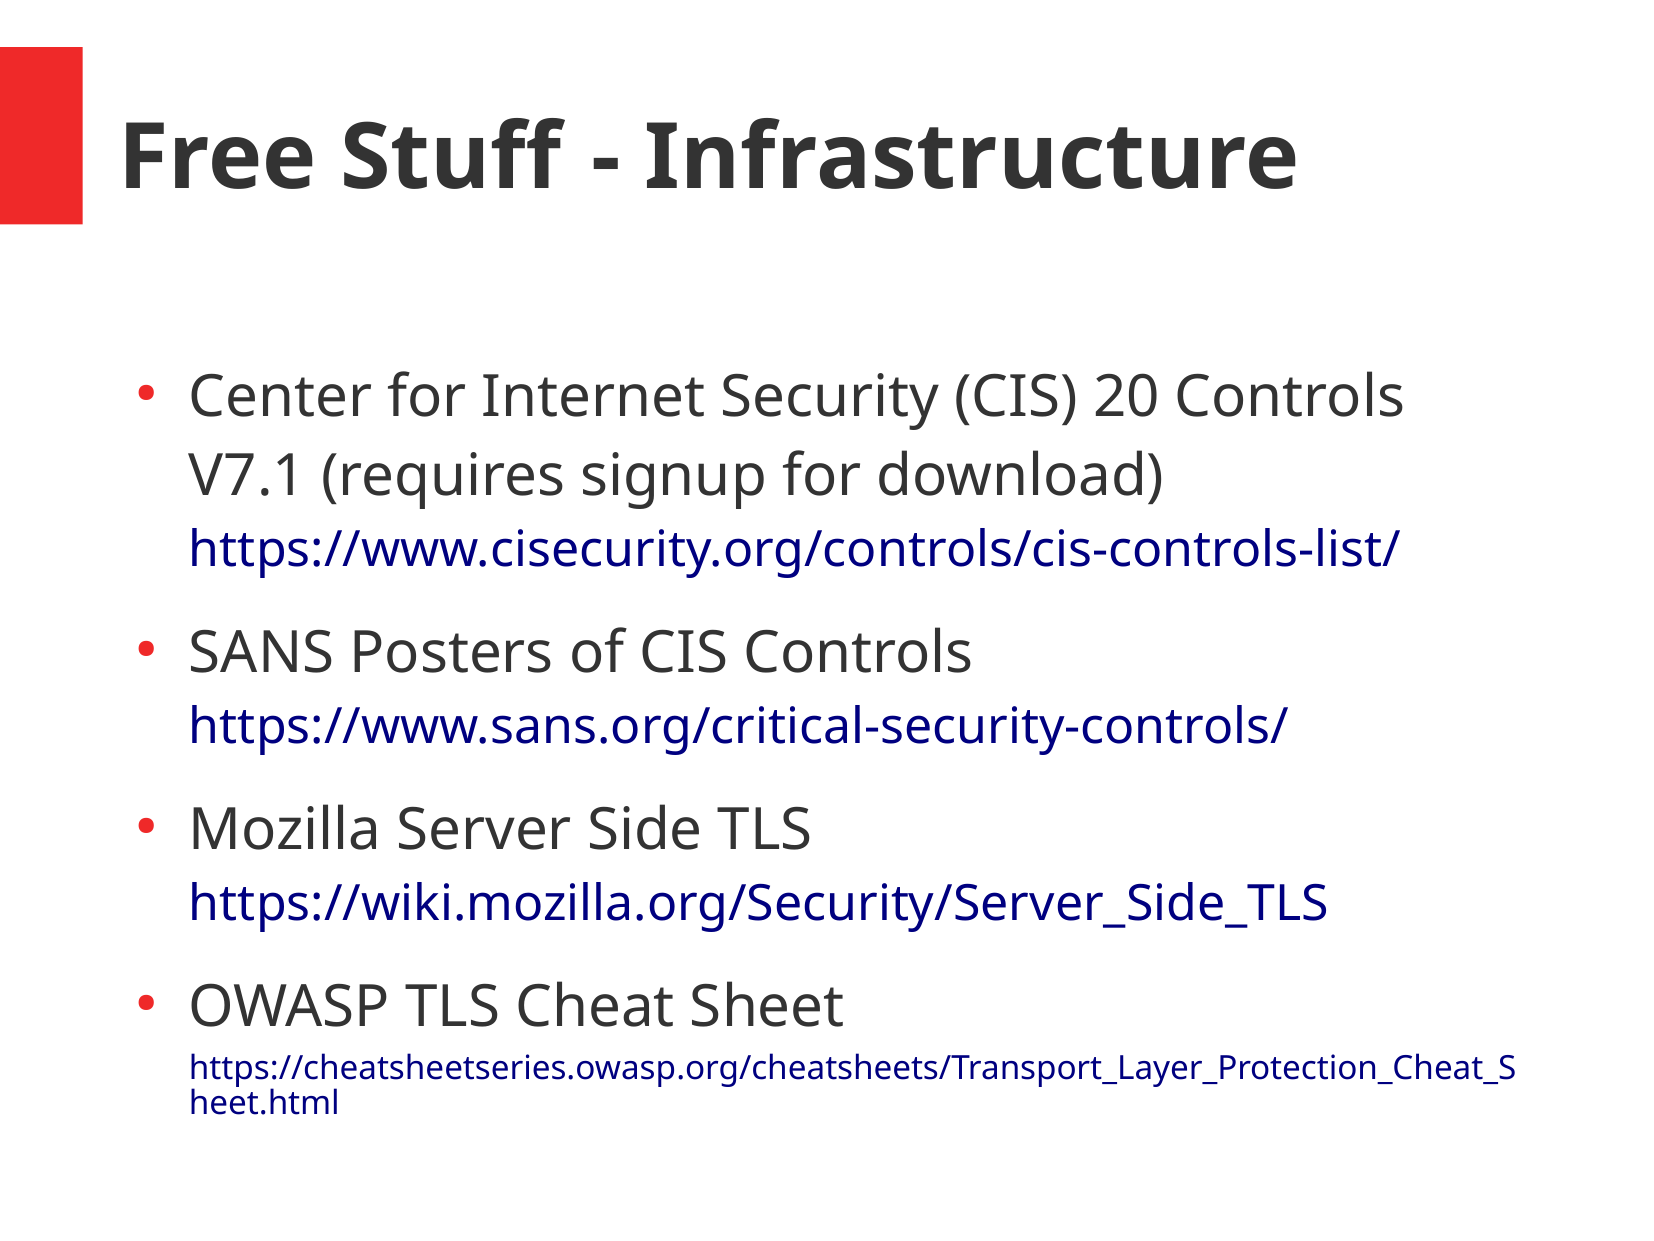

# Free Stuff	 - Infrastructure
Center for Internet Security (CIS) 20 Controls V7.1 (requires signup for download)https://www.cisecurity.org/controls/cis-controls-list/
SANS Posters of CIS Controls https://www.sans.org/critical-security-controls/
Mozilla Server Side TLS https://wiki.mozilla.org/Security/Server_Side_TLS
OWASP TLS Cheat Sheethttps://cheatsheetseries.owasp.org/cheatsheets/Transport_Layer_Protection_Cheat_Sheet.html